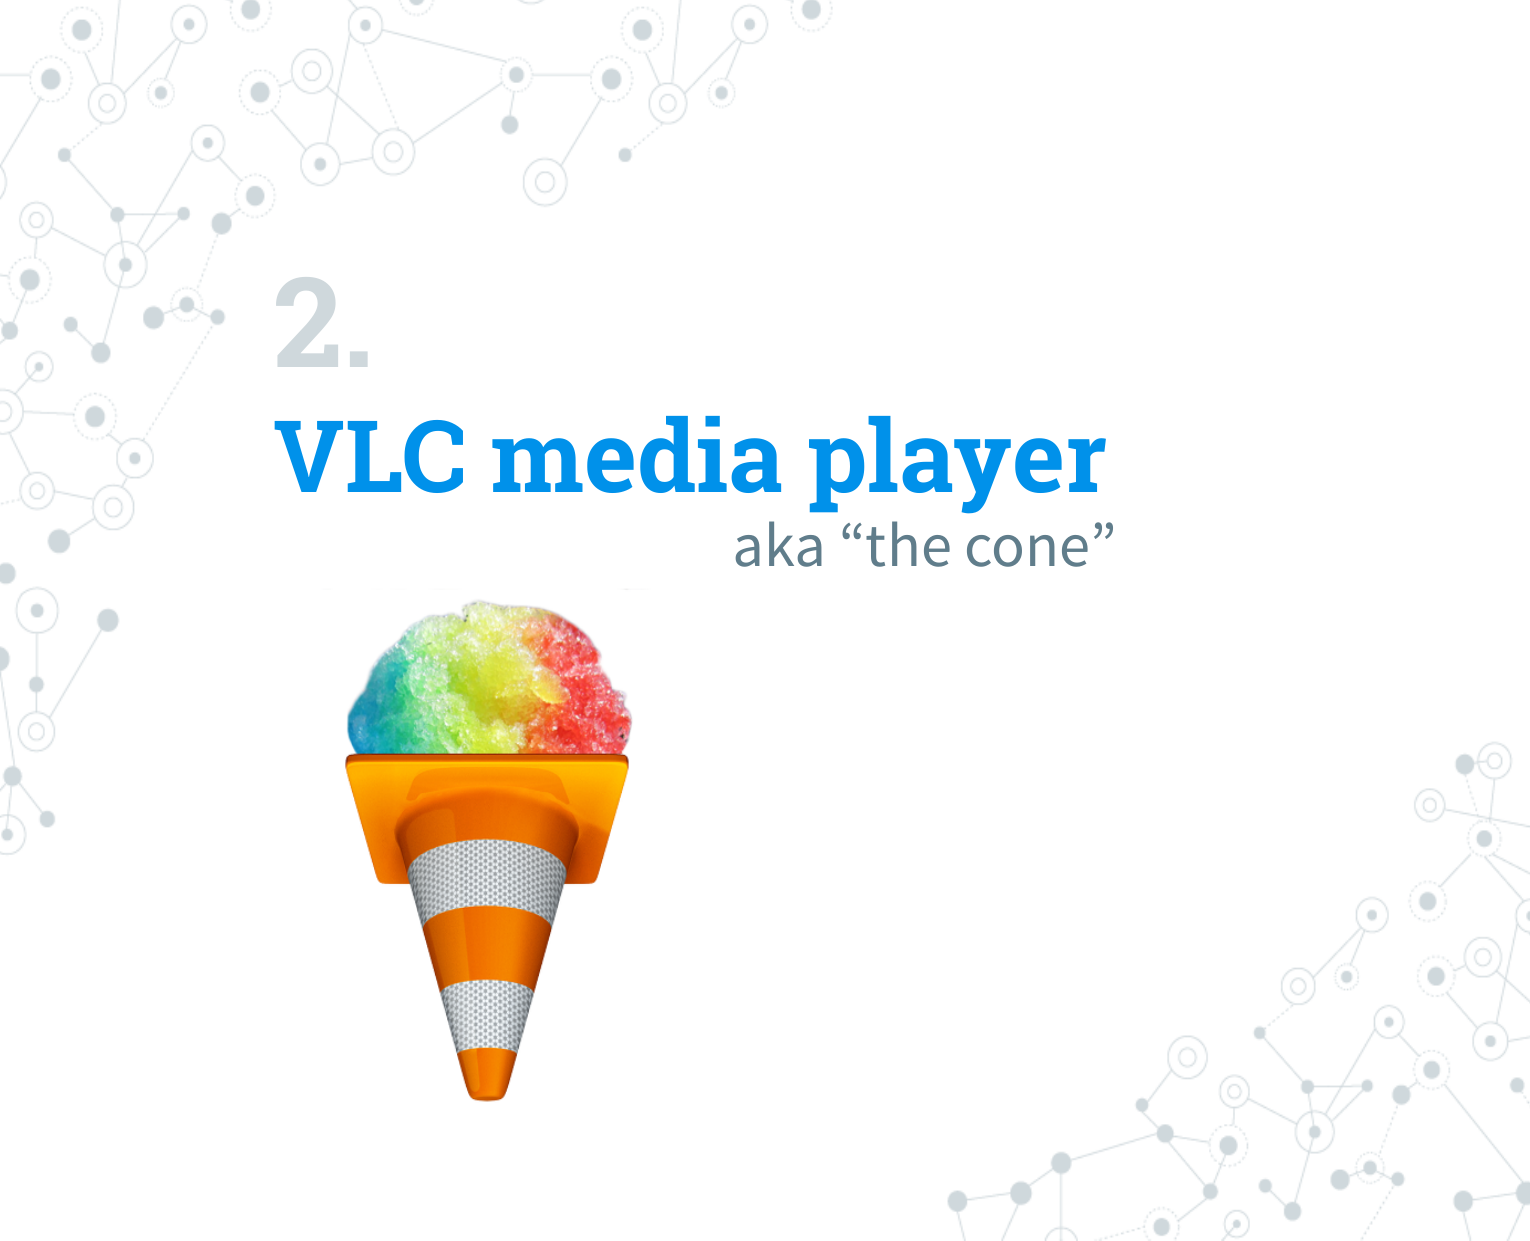

# 2. VLC media player
aka “the cone”